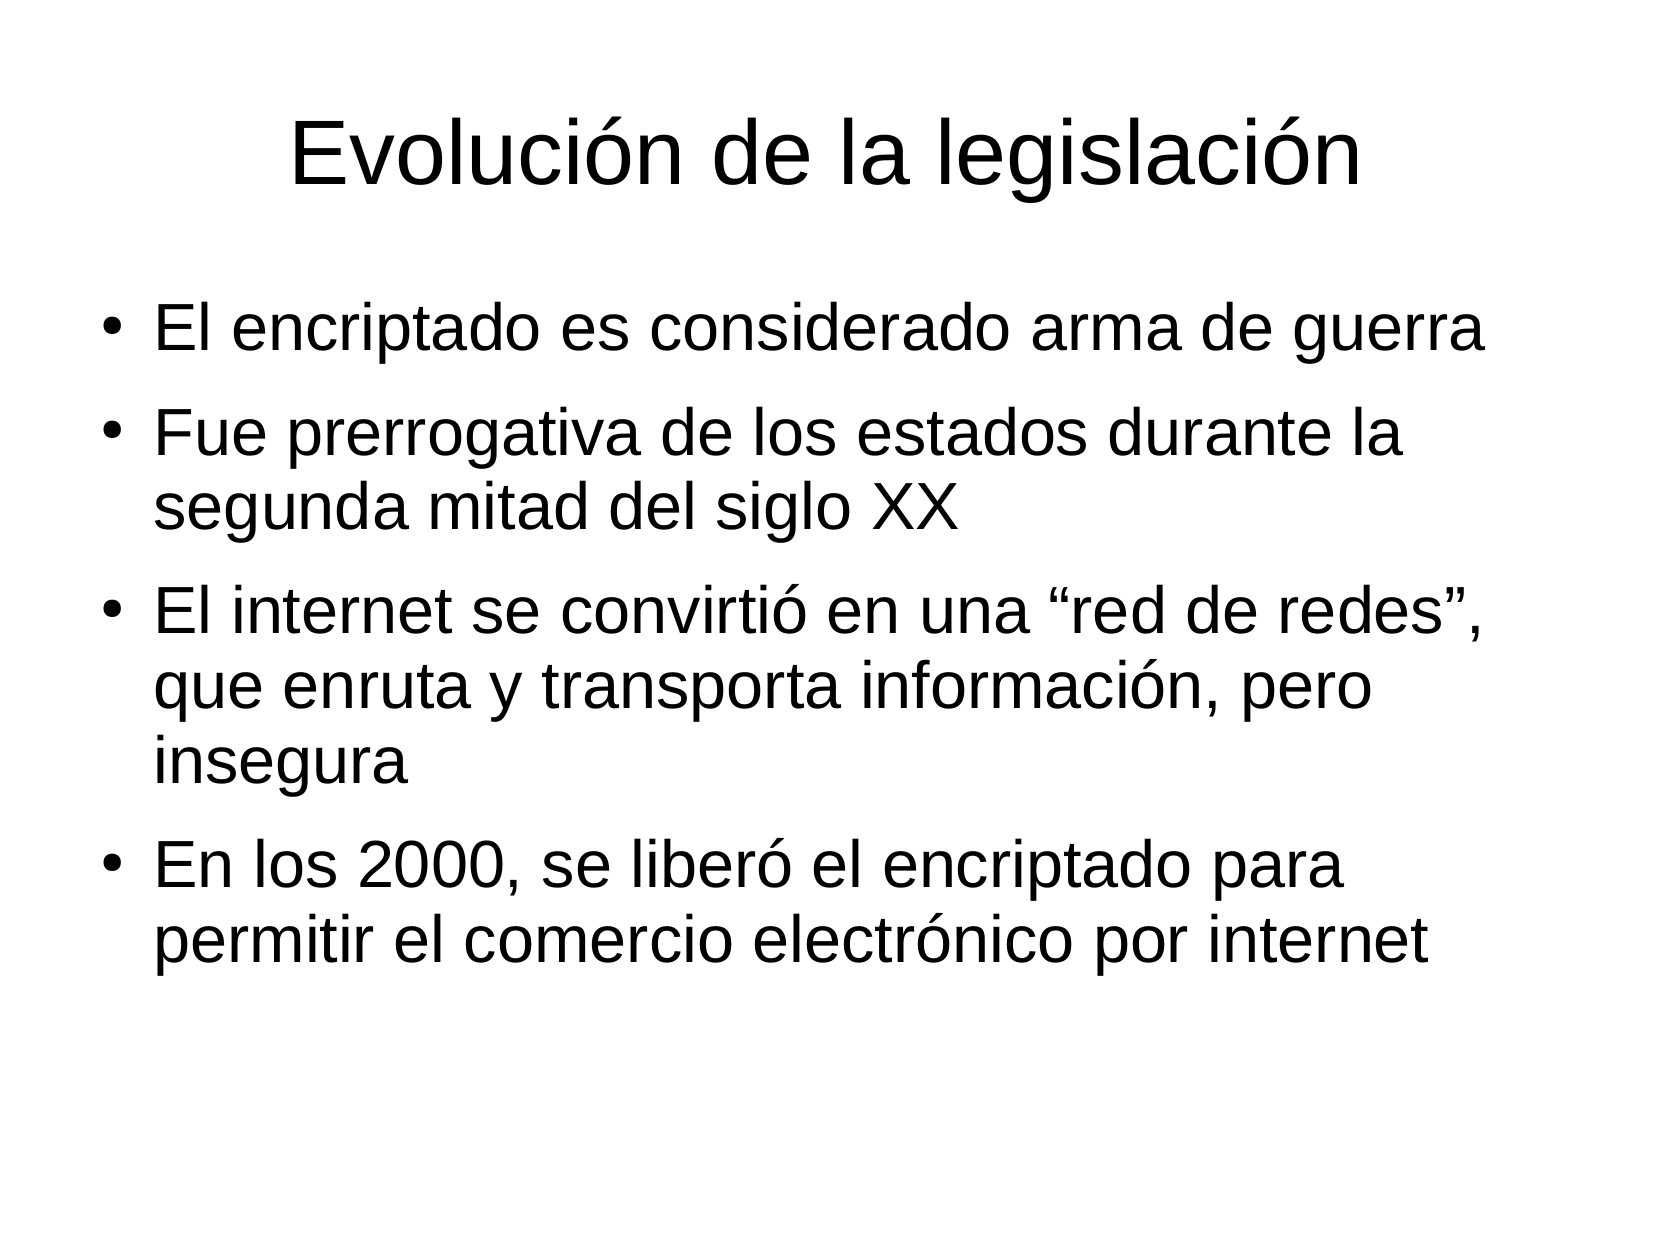

# Evolución de la legislación
El encriptado es considerado arma de guerra
Fue prerrogativa de los estados durante la segunda mitad del siglo XX
El internet se convirtió en una “red de redes”, que enruta y transporta información, pero insegura
En los 2000, se liberó el encriptado para permitir el comercio electrónico por internet